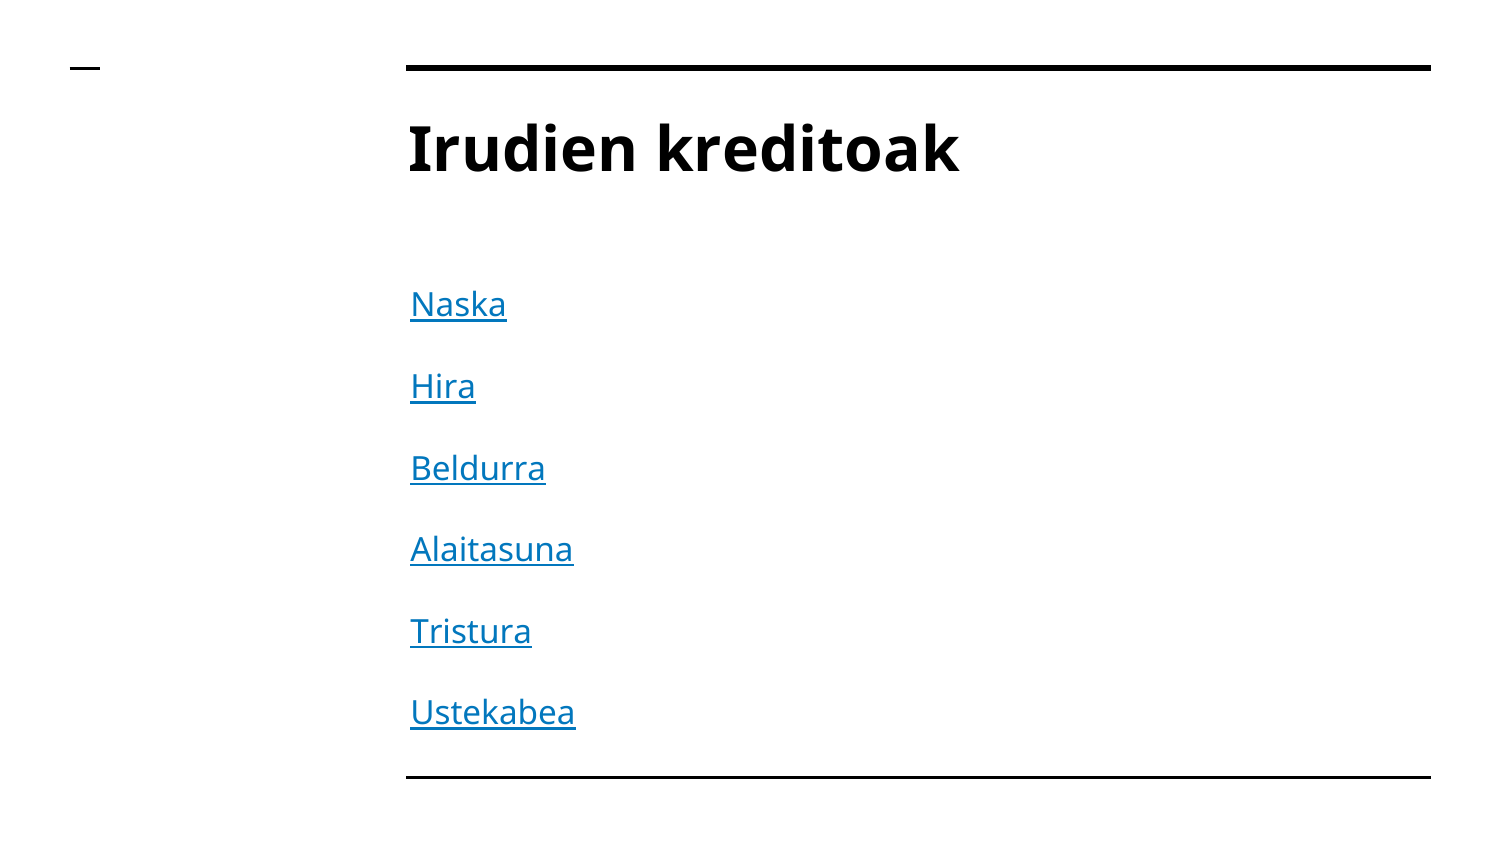

# Irudien kreditoak
Naska
Hira
Beldurra
Alaitasuna
Tristura
Ustekabea